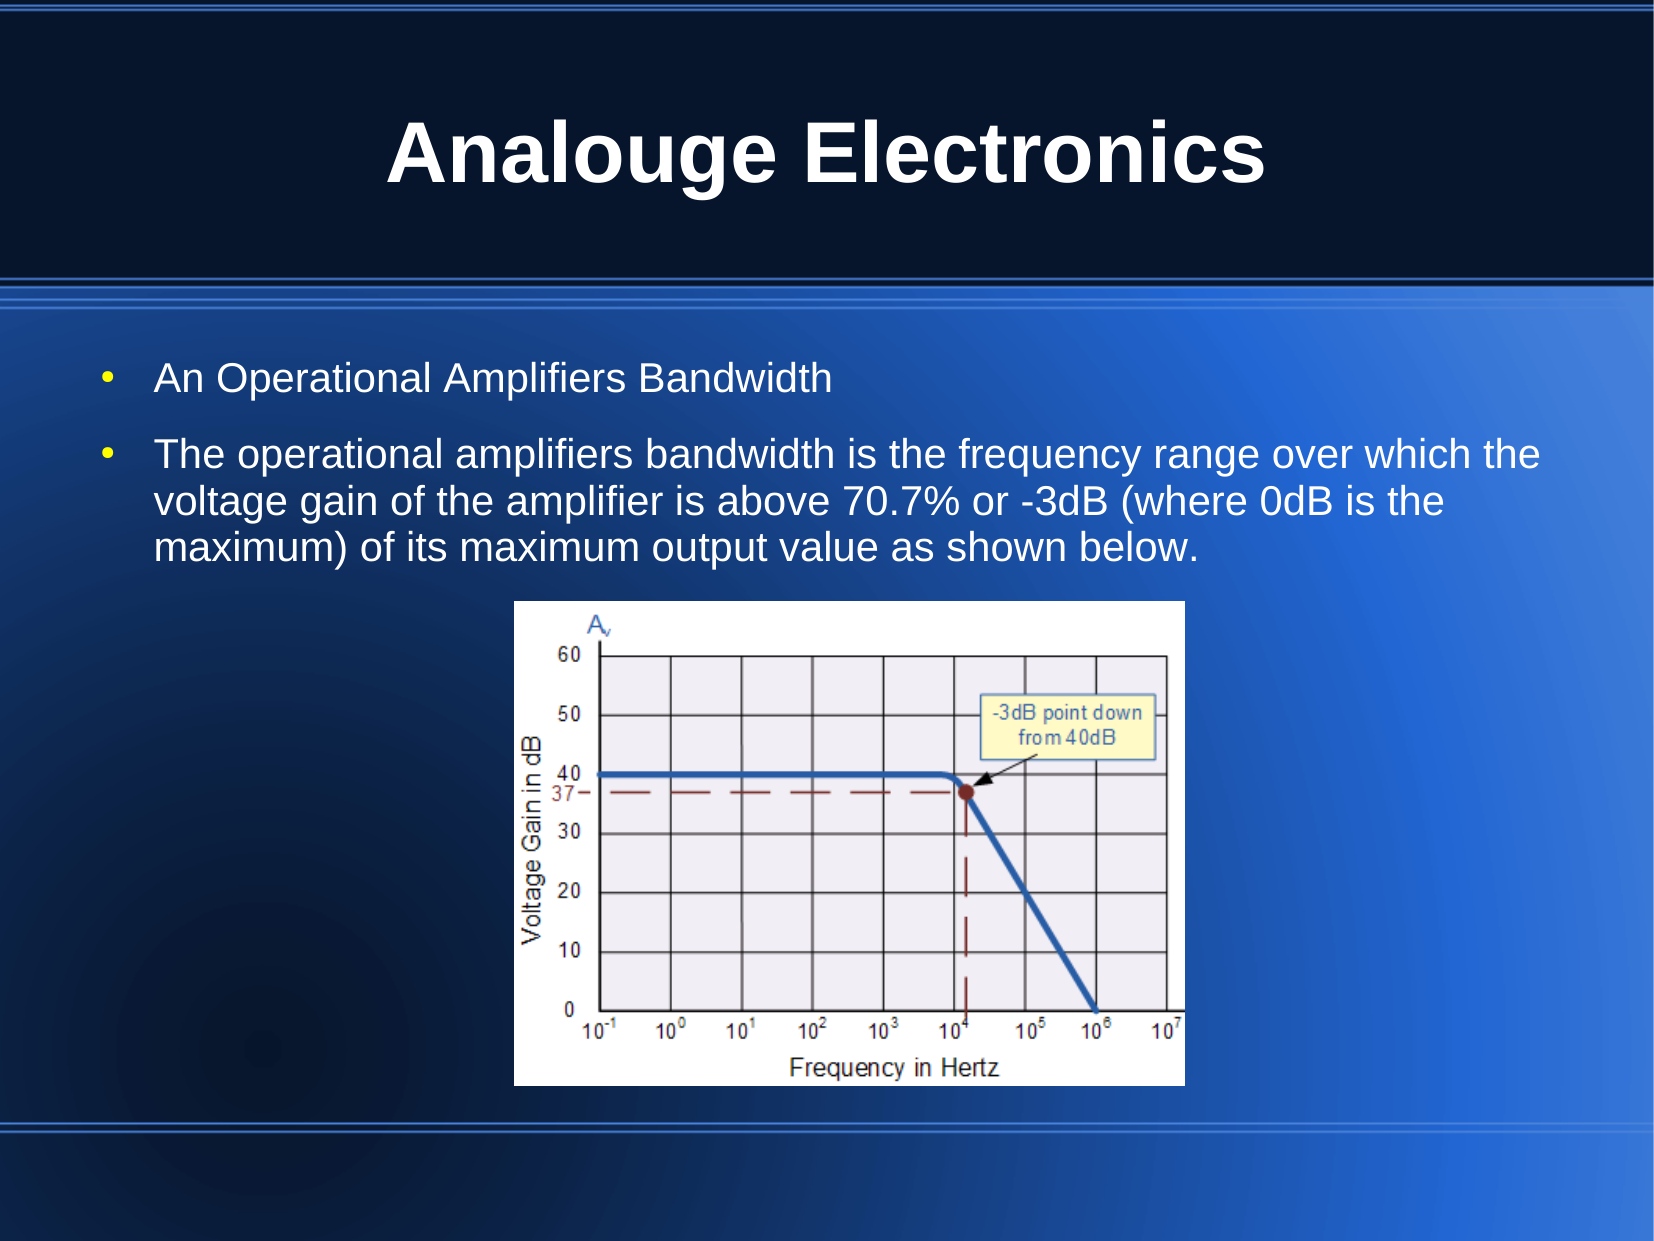

# Analouge Electronics
An Operational Amplifiers Bandwidth
The operational amplifiers bandwidth is the frequency range over which the voltage gain of the amplifier is above 70.7% or -3dB (where 0dB is the maximum) of its maximum output value as shown below.